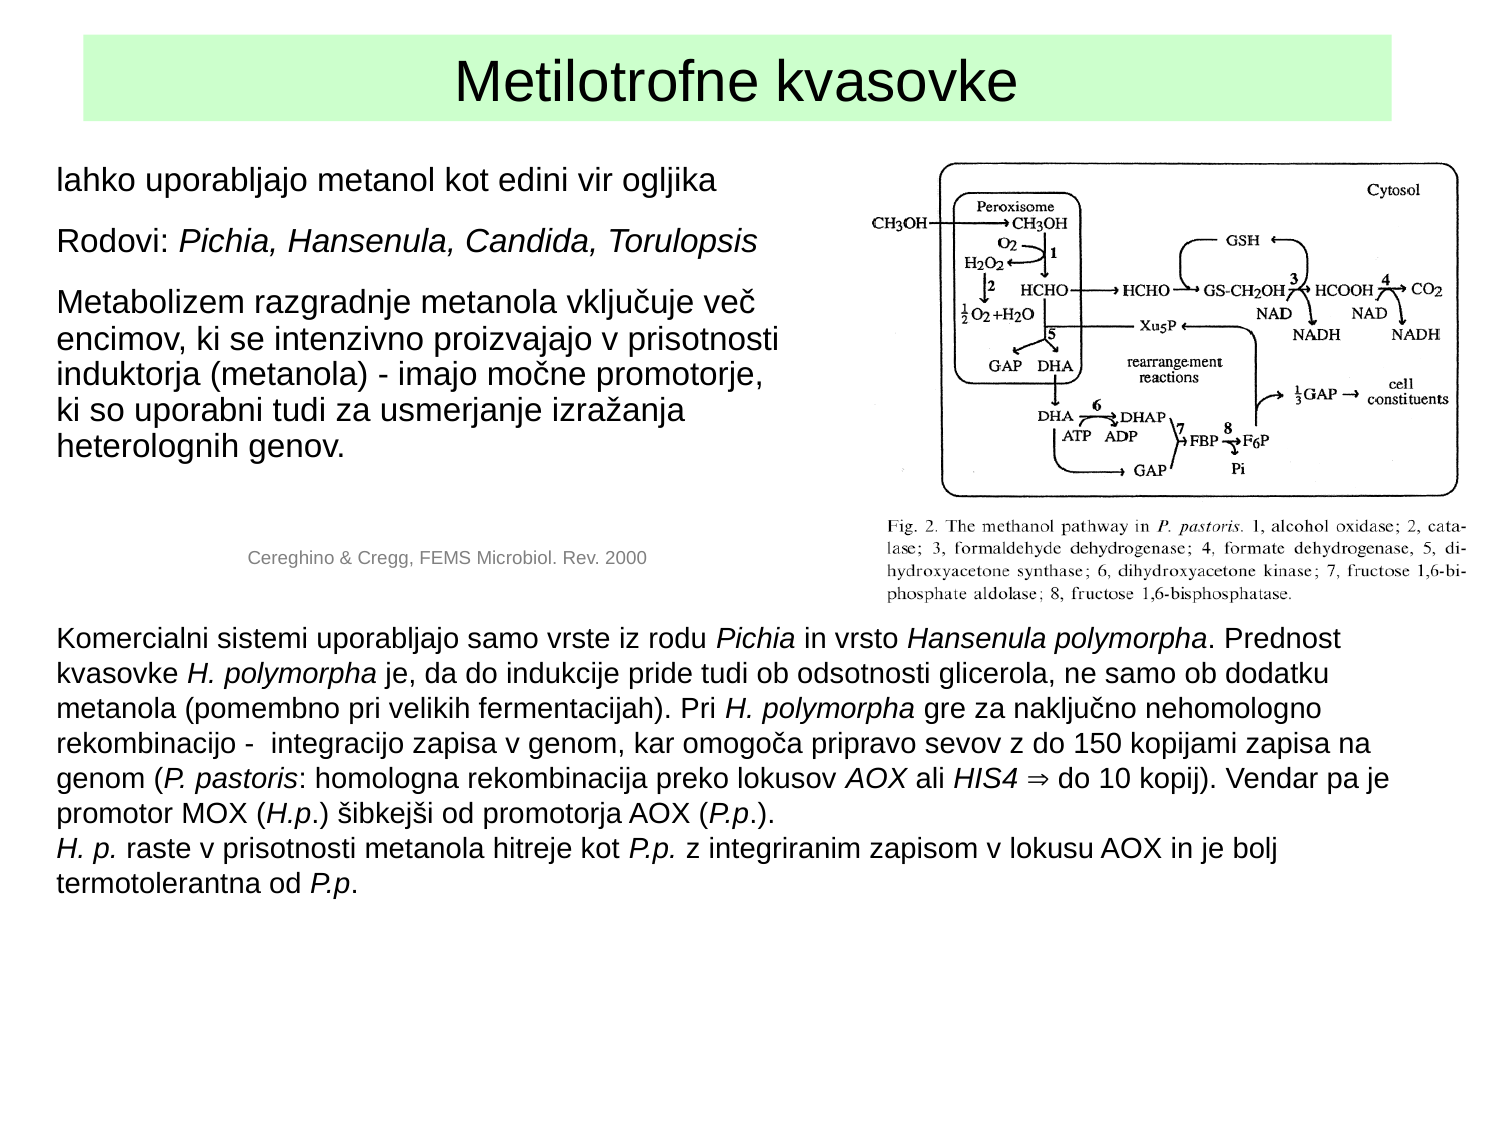

# Metilotrofne kvasovke
lahko uporabljajo metanol kot edini vir ogljika
Rodovi: Pichia, Hansenula, Candida, Torulopsis
Metabolizem razgradnje metanola vključuje več
encimov, ki se intenzivno proizvajajo v prisotnosti
induktorja (metanola) - imajo močne promotorje,
ki so uporabni tudi za usmerjanje izražanja
heterolognih genov.
		 Cereghino & Cregg, FEMS Microbiol. Rev. 2000
Komercialni sistemi uporabljajo samo vrste iz rodu Pichia in vrsto Hansenula polymorpha. Prednost kvasovke H. polymorpha je, da do indukcije pride tudi ob odsotnosti glicerola, ne samo ob dodatku metanola (pomembno pri velikih fermentacijah). Pri H. polymorpha gre za naključno nehomologno rekombinacijo - integracijo zapisa v genom, kar omogoča pripravo sevov z do 150 kopijami zapisa na genom (P. pastoris: homologna rekombinacija preko lokusov AOX ali HIS4  do 10 kopij). Vendar pa je promotor MOX (H.p.) šibkejši od promotorja AOX (P.p.).
H. p. raste v prisotnosti metanola hitreje kot P.p. z integriranim zapisom v lokusu AOX in je bolj termotolerantna od P.p.